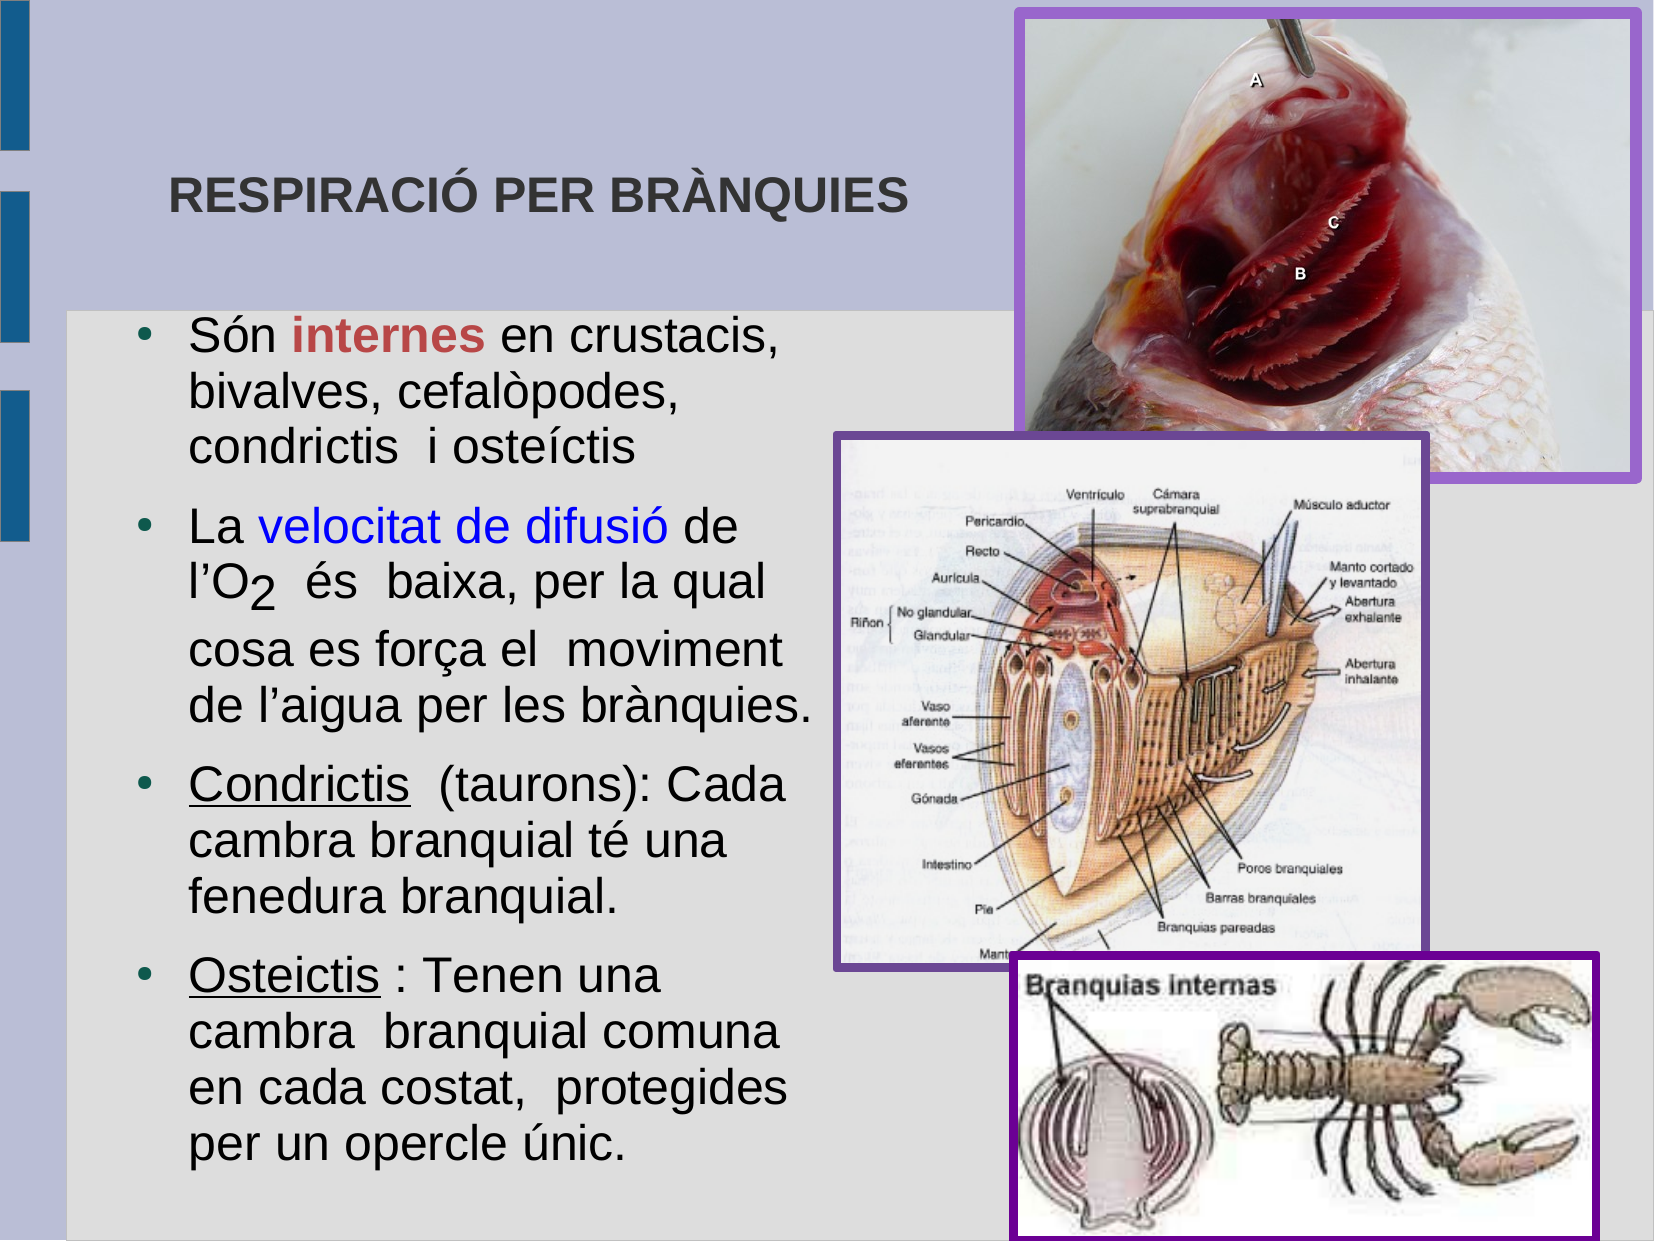

# RESPIRACIÓ PER BRÀNQUIES
Són internes en crustacis, bivalves, cefalòpodes, condrictis i osteíctis
La velocitat de difusió de l’O2 és baixa, per la qual cosa es força el moviment de l’aigua per les brànquies.
Condrictis (taurons): Cada cambra branquial té una fenedura branquial.
Osteictis : Tenen una cambra branquial comuna en cada costat, protegides per un opercle únic.